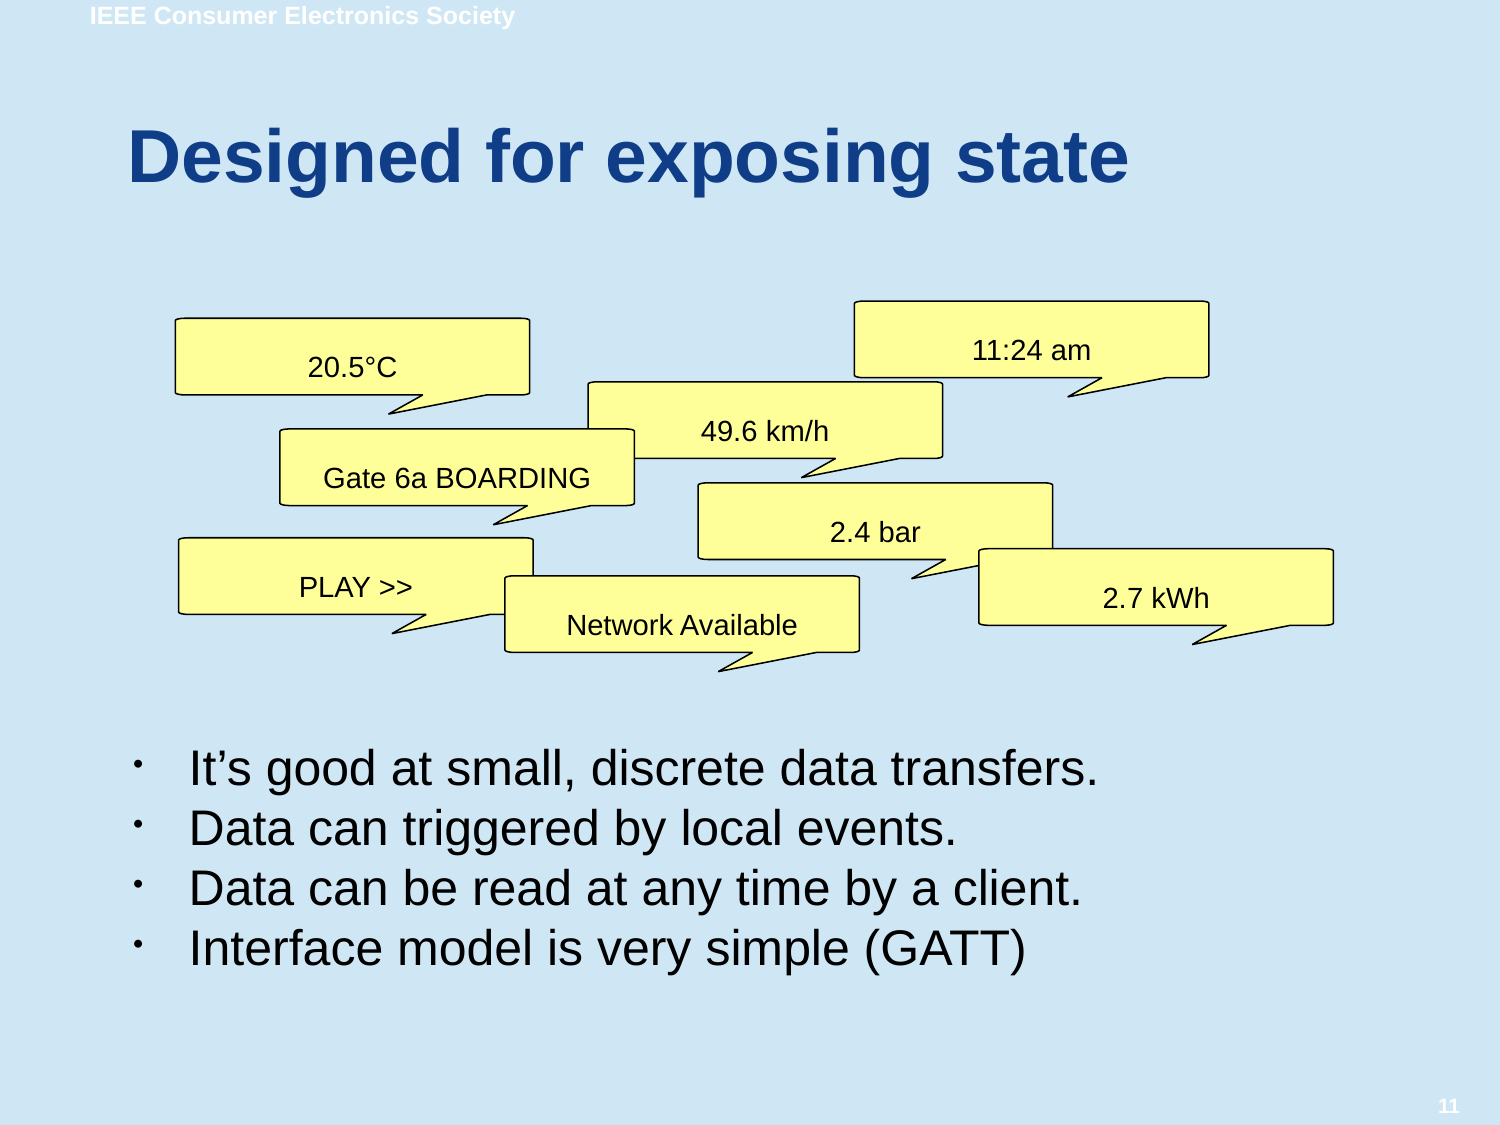

# Designed for exposing state
11:24 am
20.5°C
49.6 km/h
Gate 6a BOARDING
2.4 bar
PLAY >>
2.7 kWh
Network Available
It’s good at small, discrete data transfers.
Data can triggered by local events.
Data can be read at any time by a client.
Interface model is very simple (GATT)